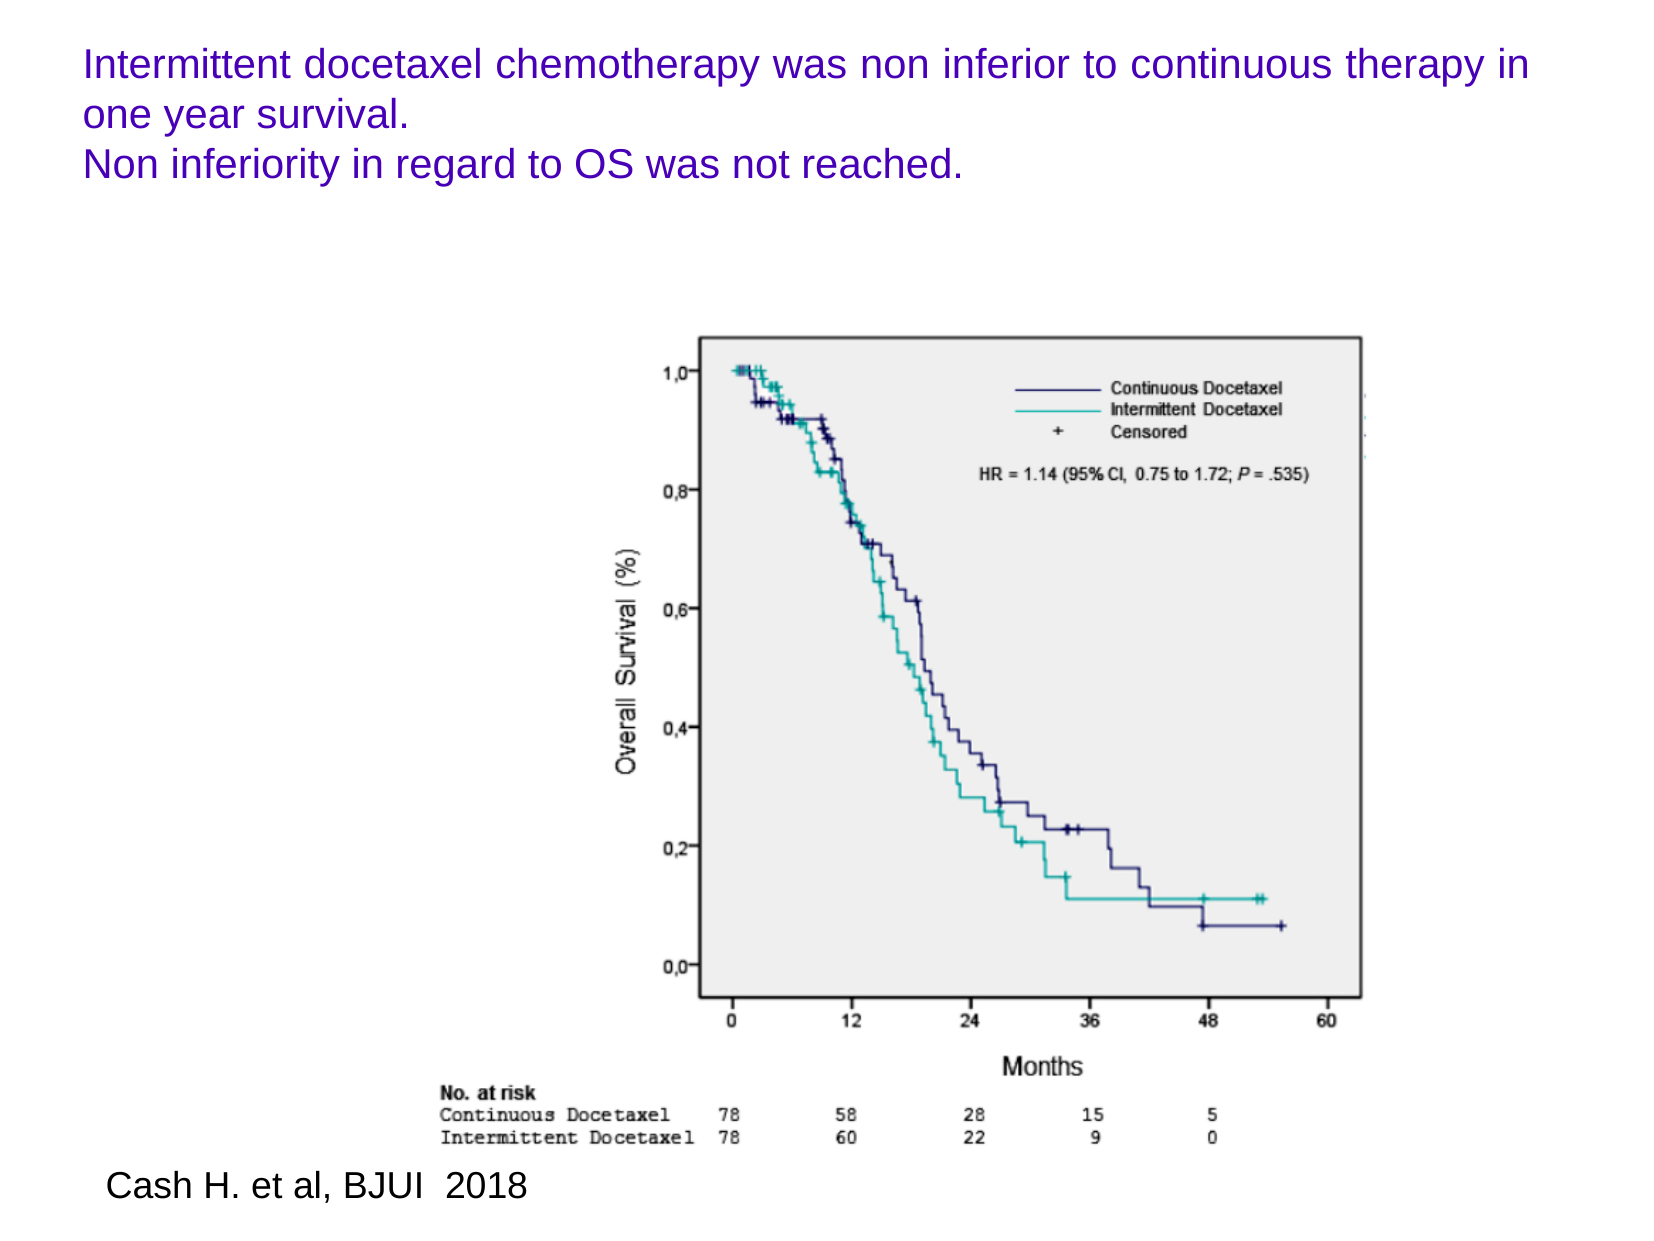

Intermittent docetaxel chemotherapy was non inferior to continuous therapy in one year survival.
Non inferiority in regard to OS was not reached.
Cash H. et al, BJUI  2018